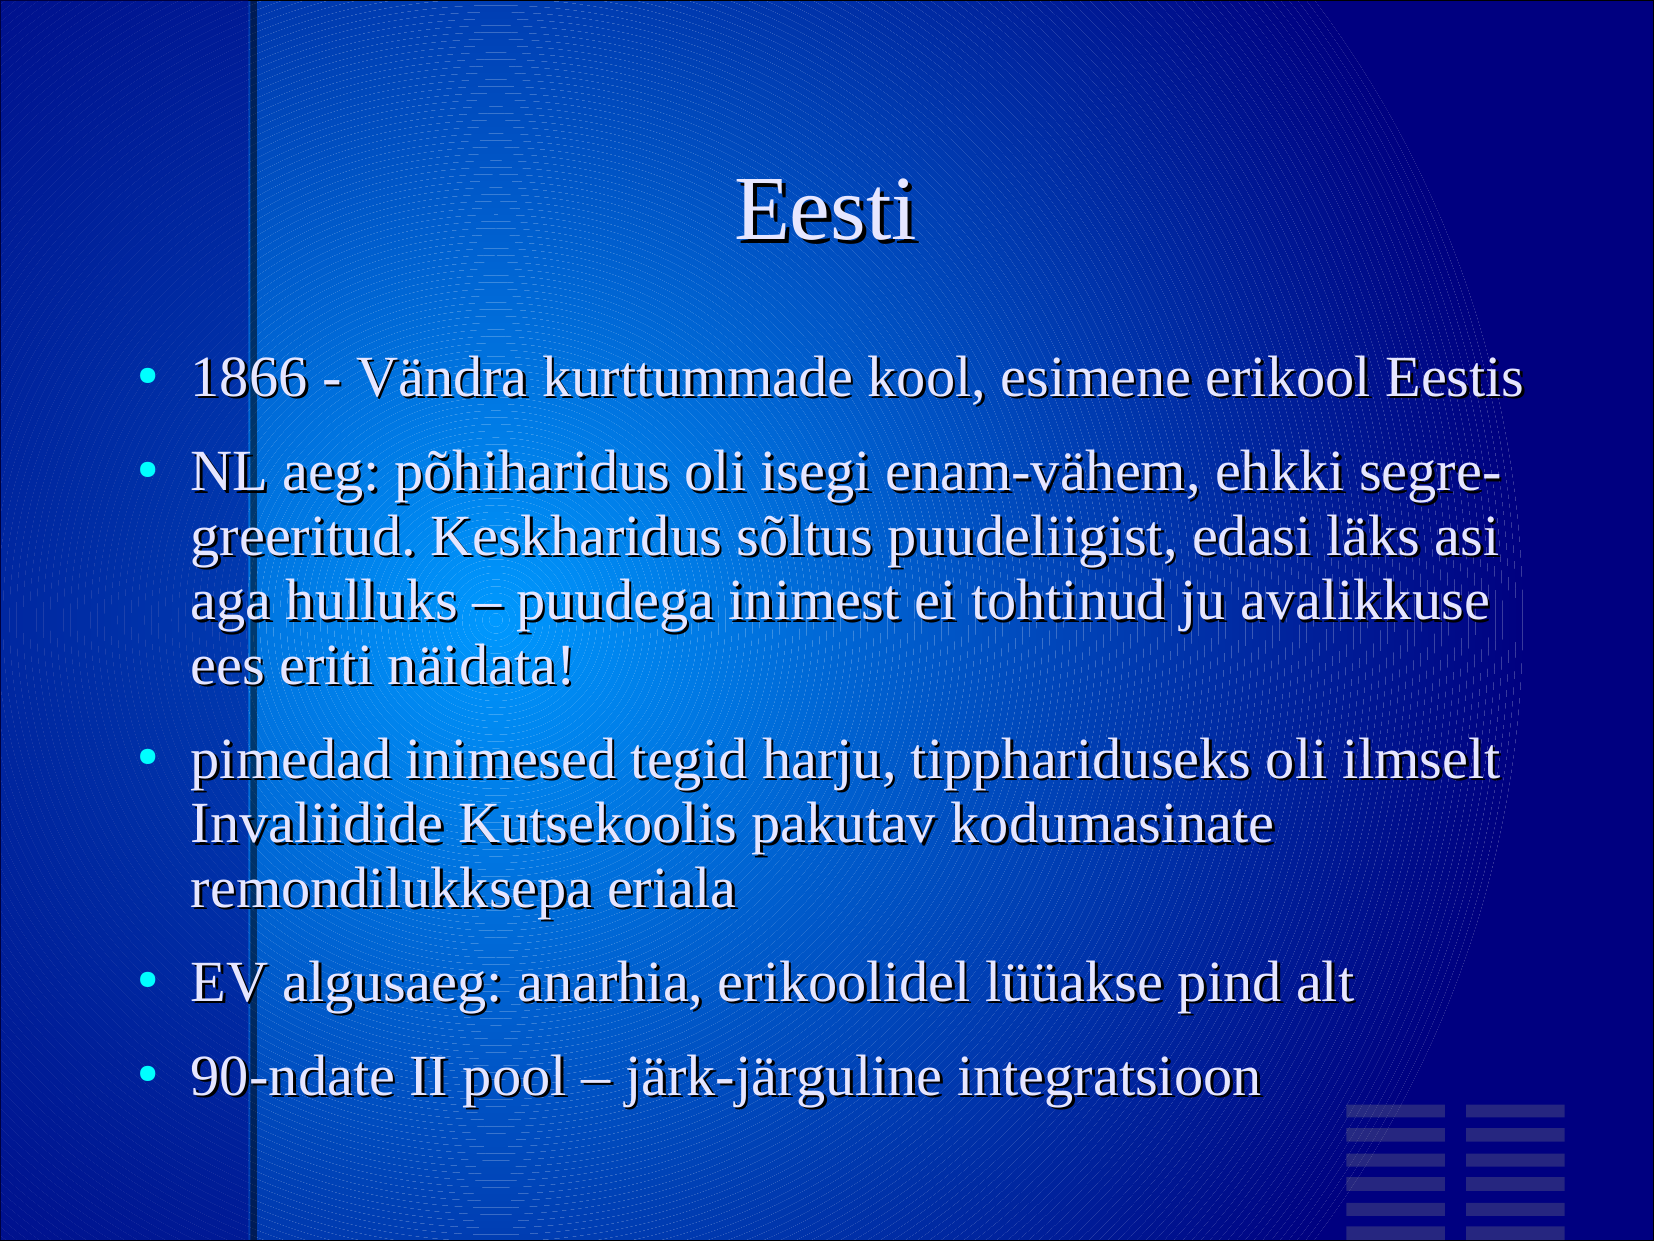

# Eesti
1866 - Vändra kurttummade kool, esimene erikool Eestis
NL aeg: põhiharidus oli isegi enam-vähem, ehkki segre-greeritud. Keskharidus sõltus puudeliigist, edasi läks asi aga hulluks – puudega inimest ei tohtinud ju avalikkuse ees eriti näidata!
pimedad inimesed tegid harju, tipphariduseks oli ilmselt Invaliidide Kutsekoolis pakutav kodumasinate remondilukksepa eriala
EV algusaeg: anarhia, erikoolidel lüüakse pind alt
90-ndate II pool – järk-järguline integratsioon